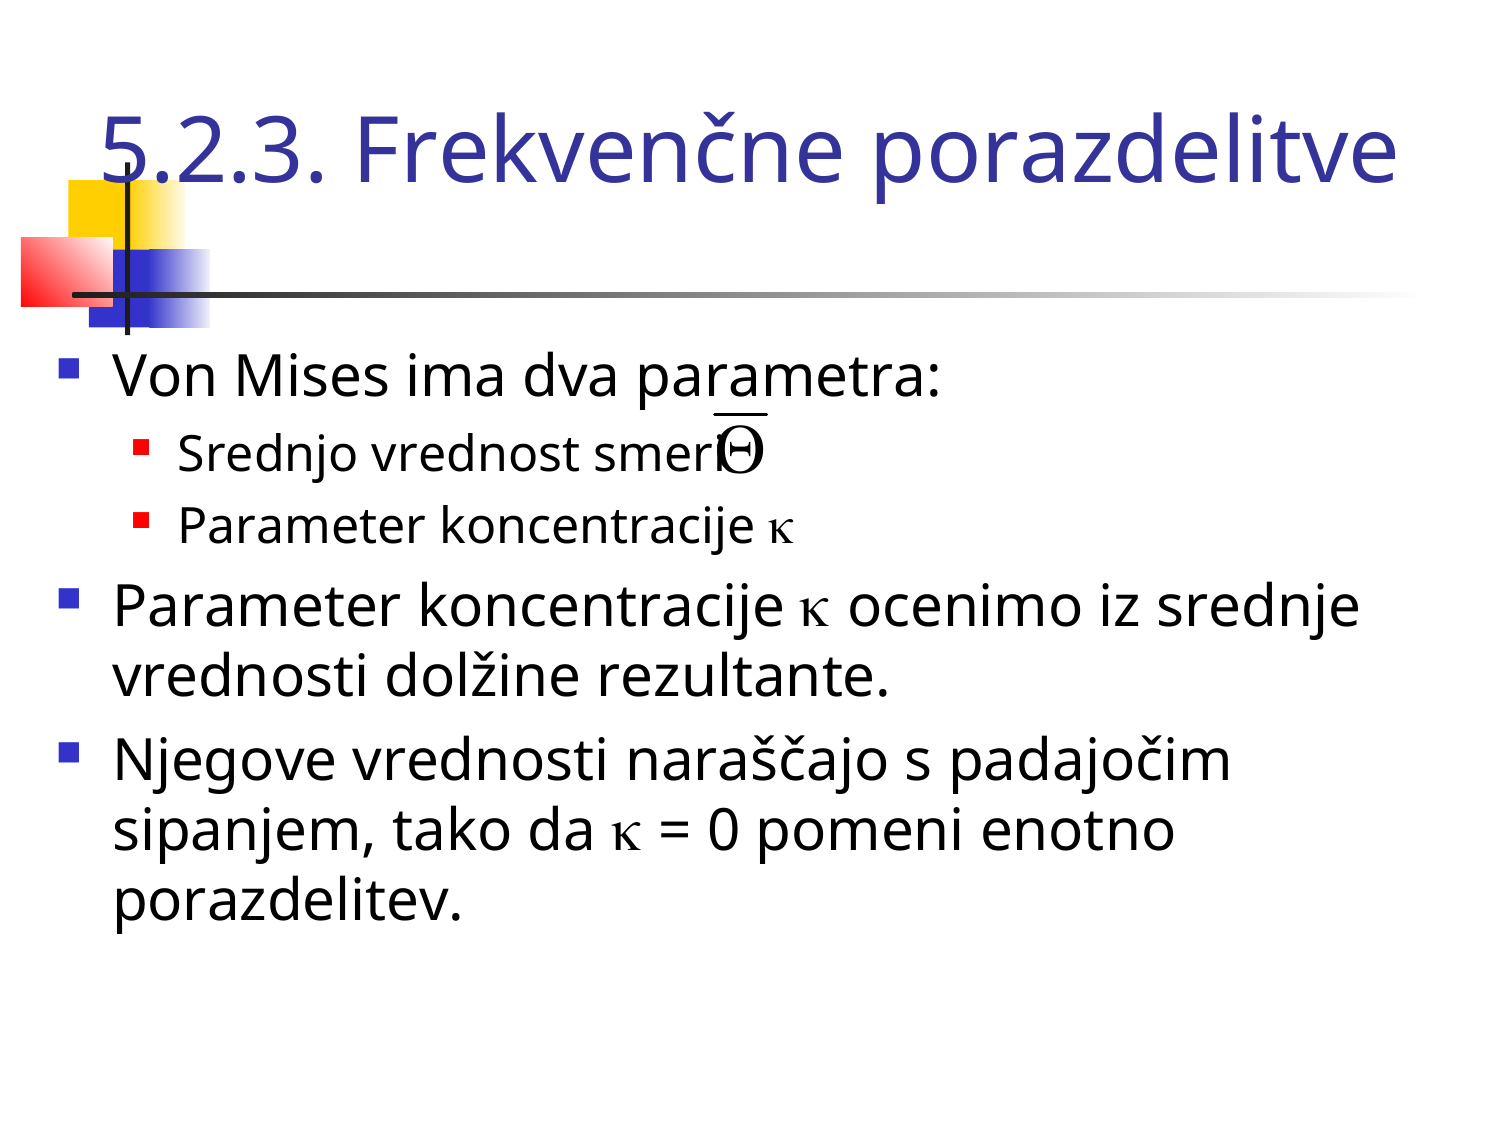

# 5.2.3. Frekvenčne porazdelitve
Von Mises ima dva parametra:
Srednjo vrednost smeri
Parameter koncentracije 
Parameter koncentracije  ocenimo iz srednje vrednosti dolžine rezultante.
Njegove vrednosti naraščajo s padajočim sipanjem, tako da  = 0 pomeni enotno porazdelitev.